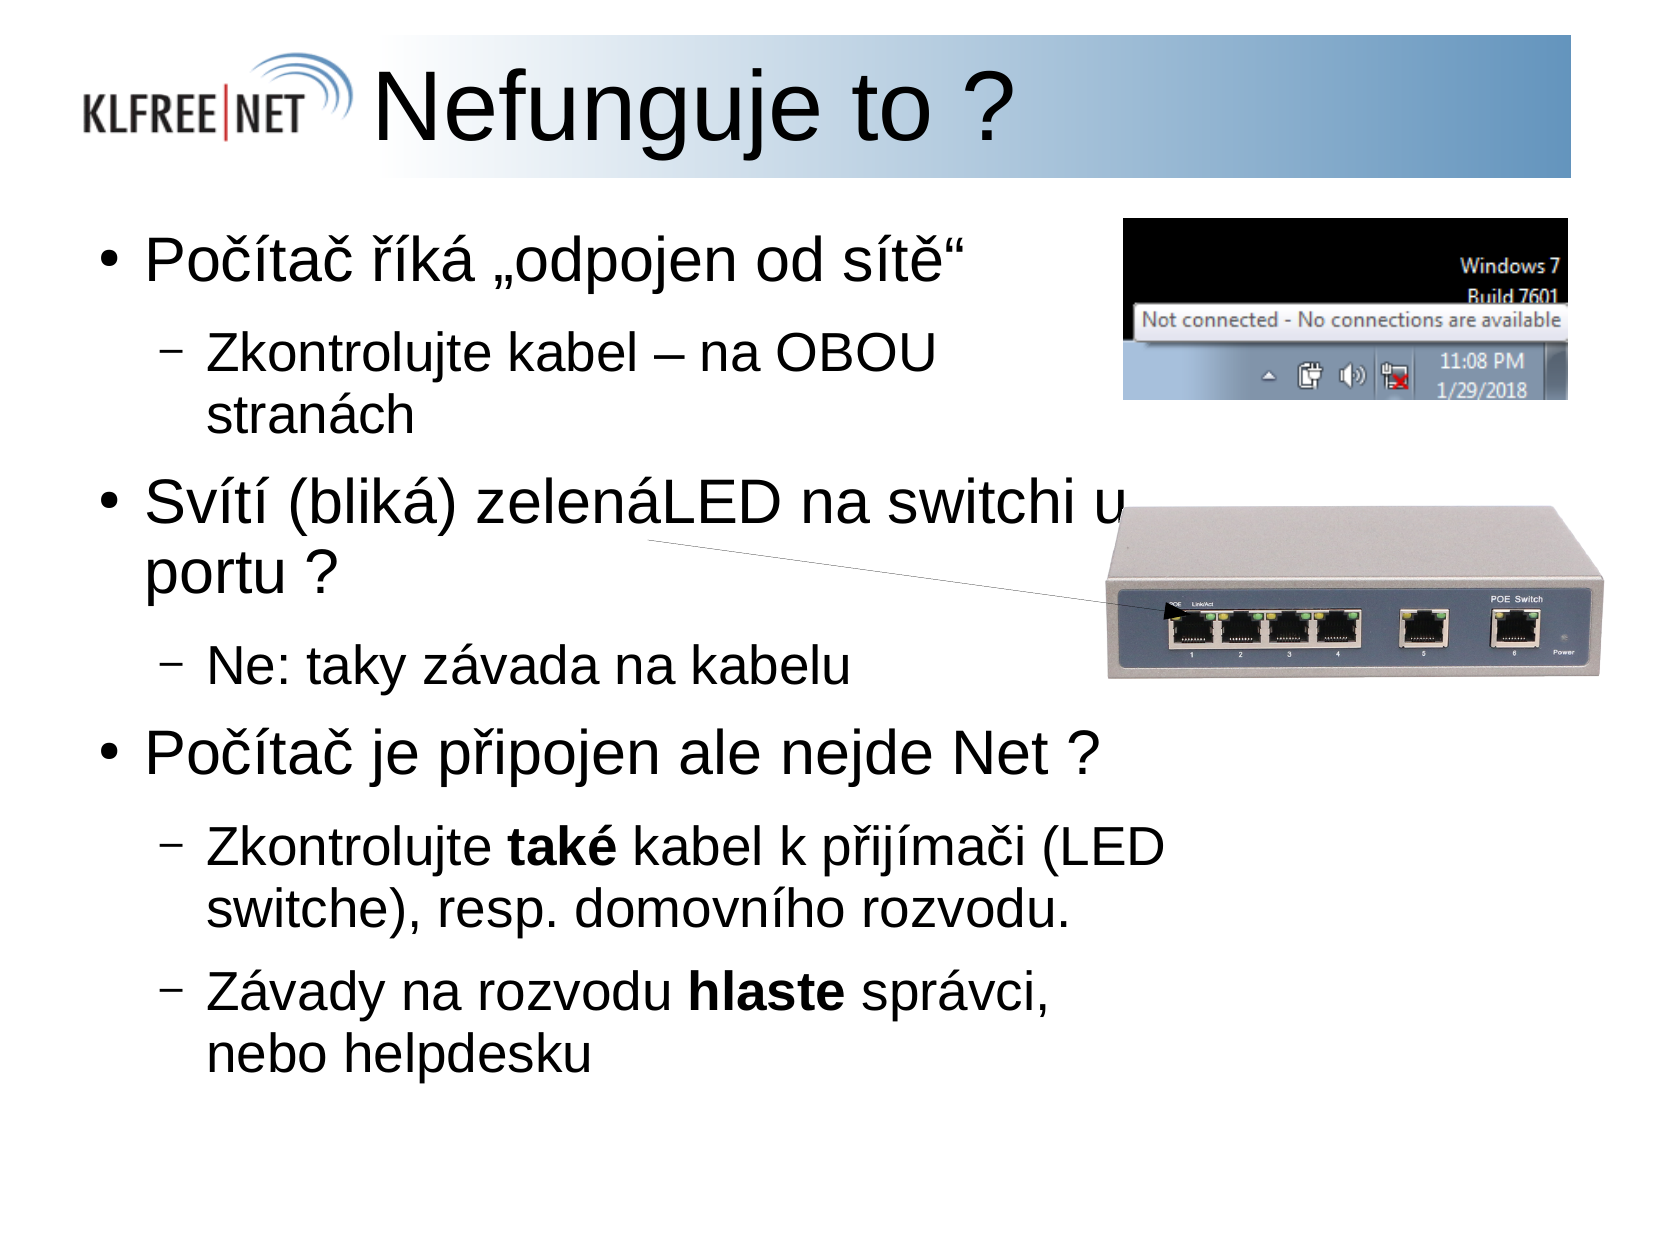

# Nefunguje to ?
Počítač říká „odpojen od sítě“
Zkontrolujte kabel – na OBOU
stranách
Svítí (bliká) zelenáLED na switchi u portu ?
Ne: taky závada na kabelu
Počítač je připojen ale nejde Net ?
Zkontrolujte také kabel k přijímači (LED switche), resp. domovního rozvodu.
Závady na rozvodu hlaste správci, nebo helpdesku